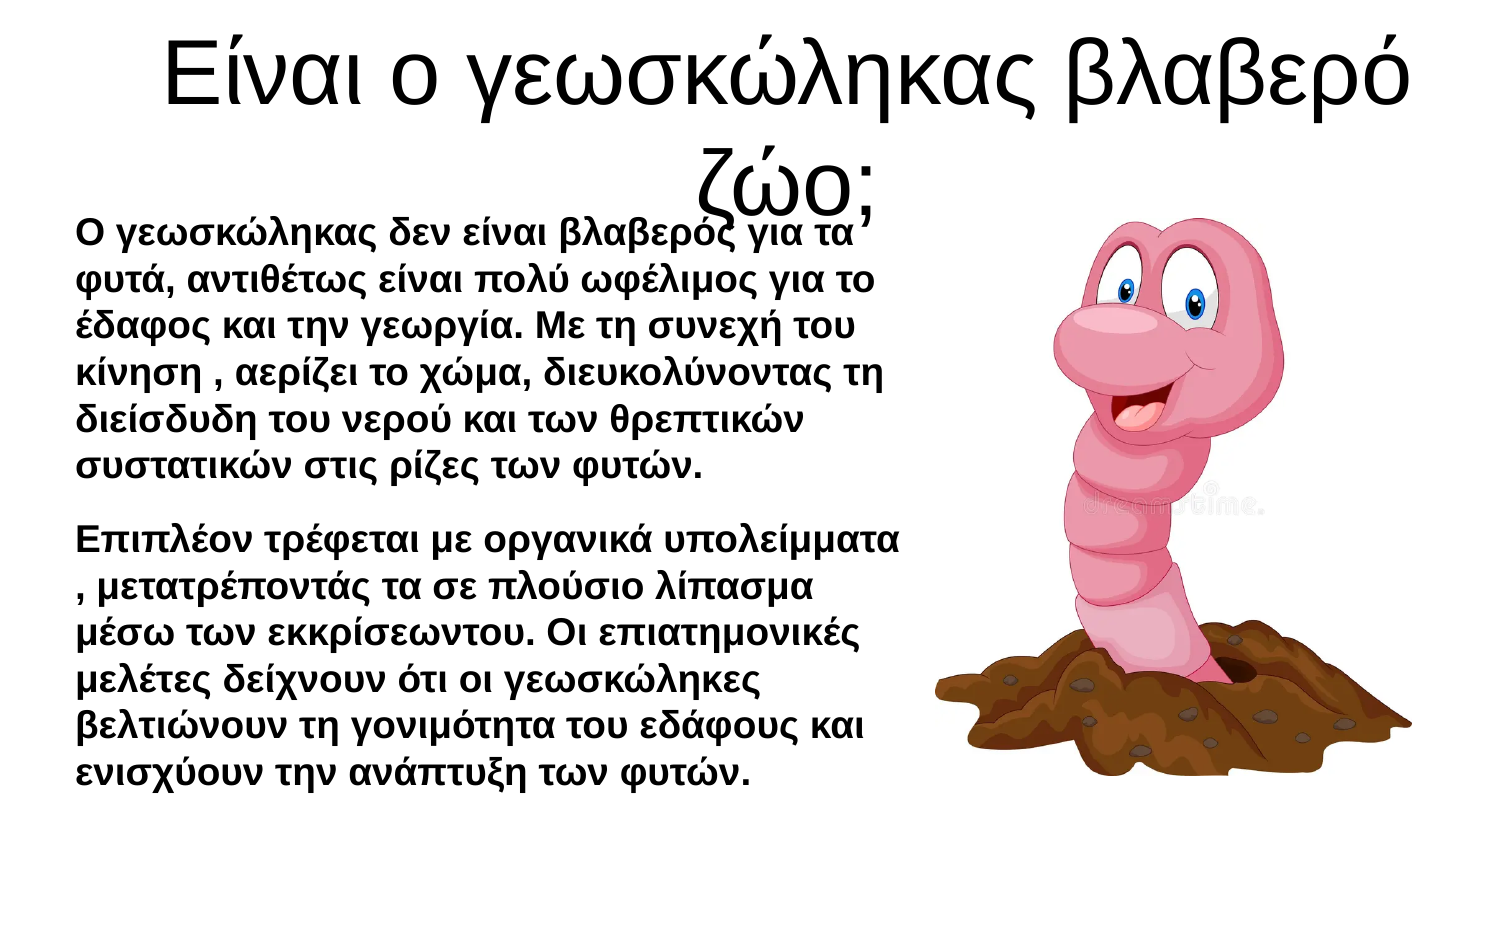

# Είναι ο γεωσκώληκας βλαβερό ζώο;
Ο γεωσκώληκας δεν είναι βλαβερός για τα φυτά, αντιθέτως είναι πολύ ωφέλιμος για το έδαφος και την γεωργία. Με τη συνεχή του κίνηση , αερίζει το χώμα, διευκολύνοντας τη διείσδυδη του νερού και των θρεπτικών συστατικών στις ρίζες των φυτών.
Επιπλέον τρέφεται με οργανικά υπολείμματα , μετατρέποντάς τα σε πλούσιο λίπασμα μέσω των εκκρίσεωντου. Οι επιατημονικές μελέτες δείχνουν ότι οι γεωσκώληκες βελτιώνουν τη γονιμότητα του εδάφους και ενισχύουν την ανάπτυξη των φυτών.